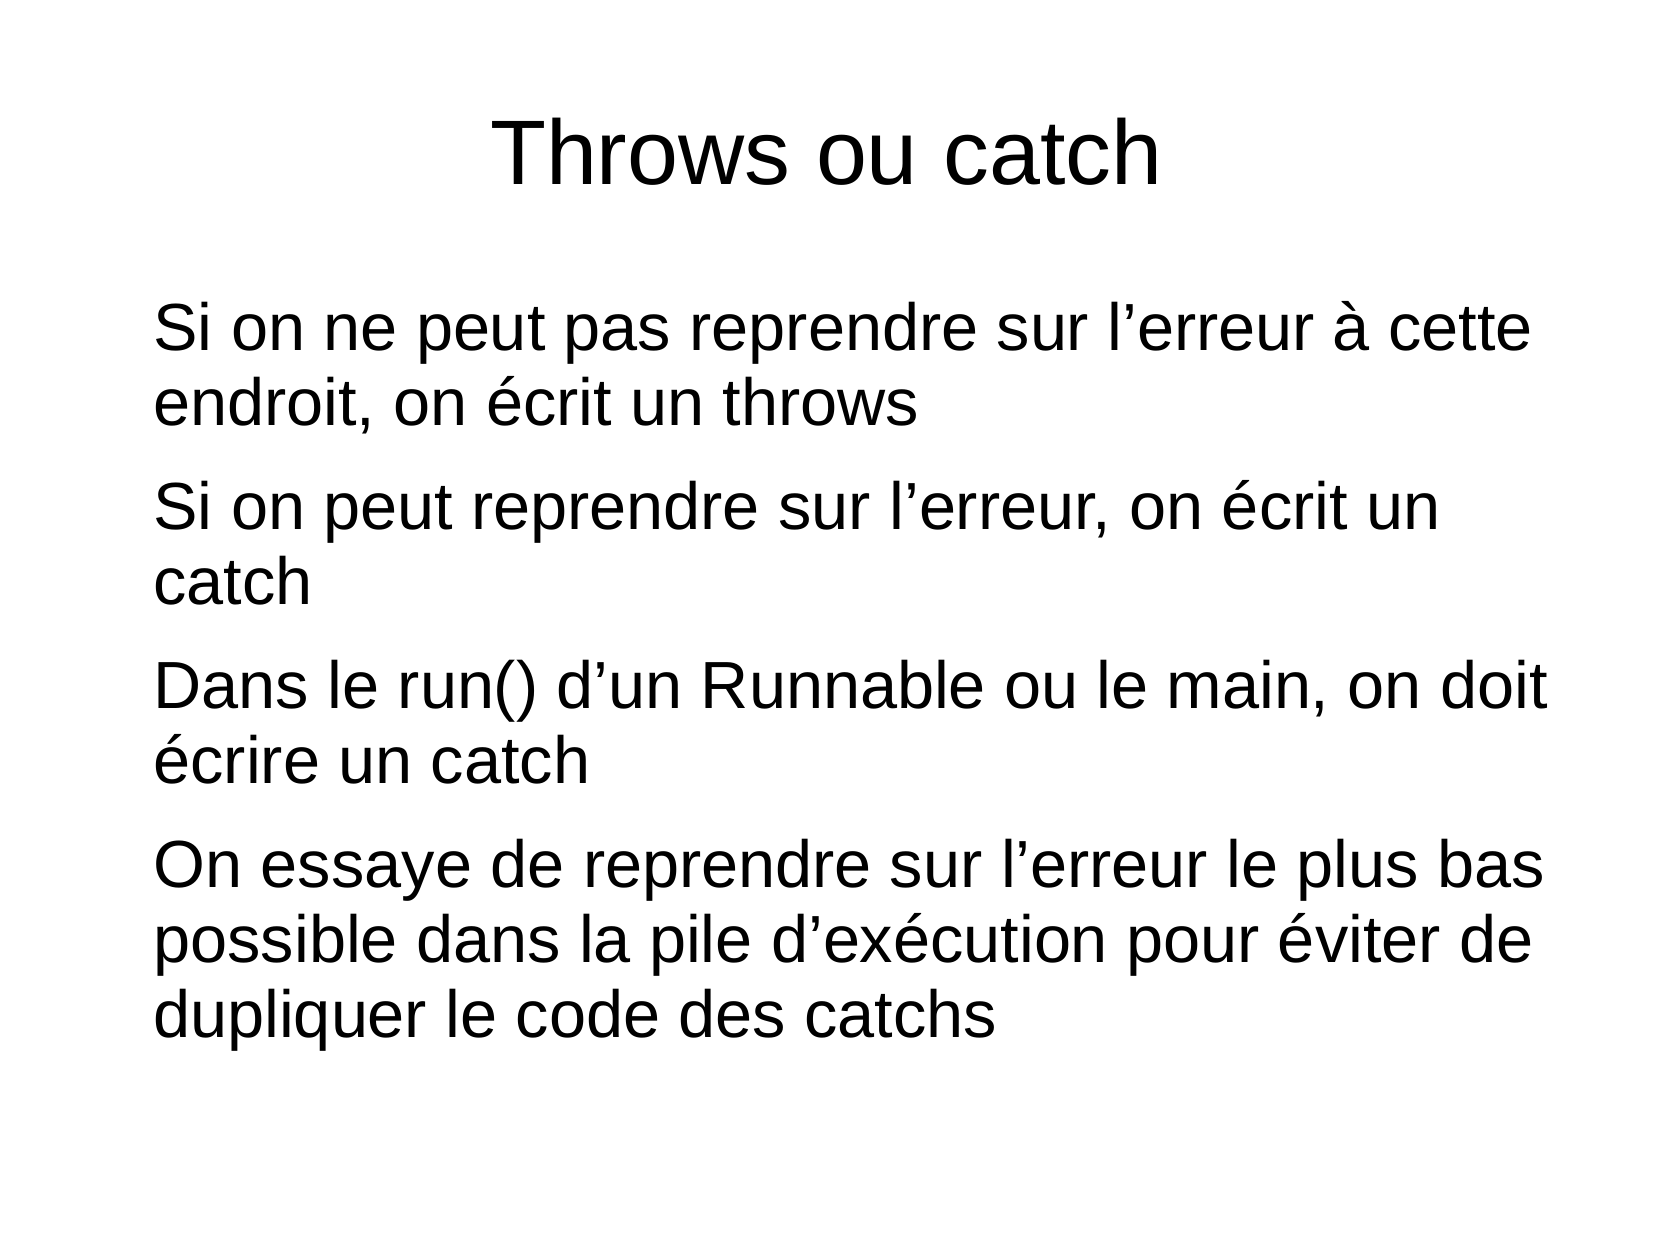

# Throws ou catch
Si on ne peut pas reprendre sur l’erreur à cette endroit, on écrit un throws
Si on peut reprendre sur l’erreur, on écrit un catch
Dans le run() d’un Runnable ou le main, on doit écrire un catch
On essaye de reprendre sur l’erreur le plus bas possible dans la pile d’exécution pour éviter de dupliquer le code des catchs